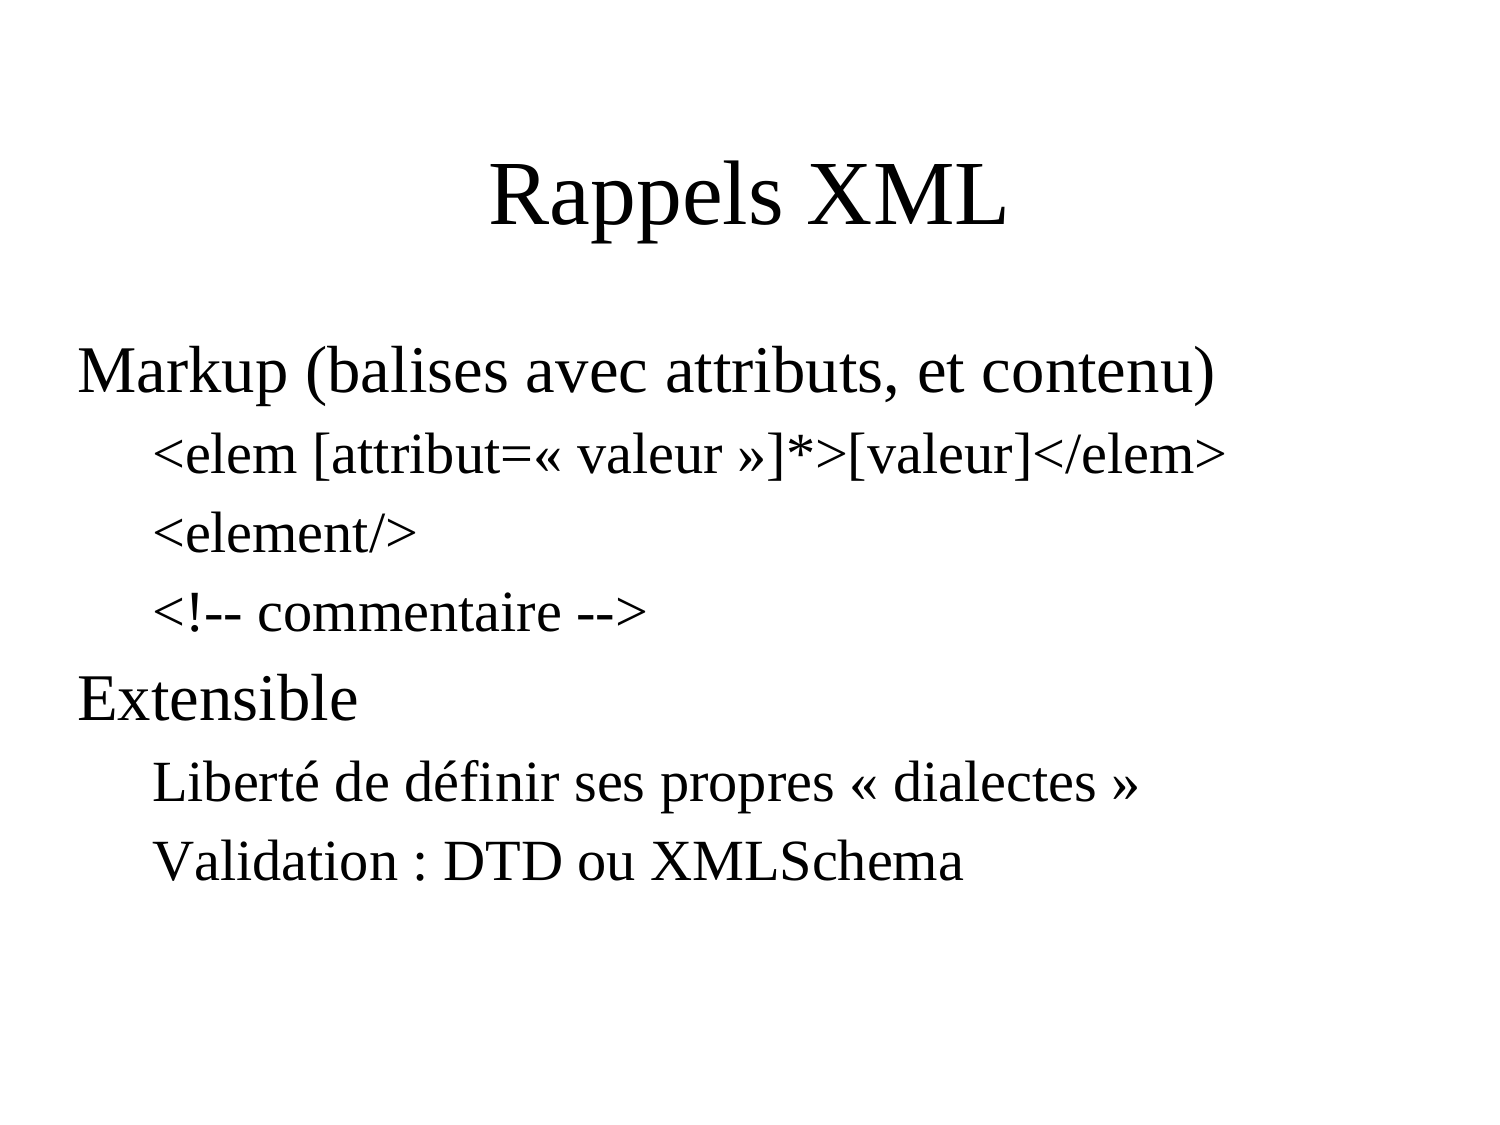

# Rappels XML
Markup (balises avec attributs, et contenu)
<elem [attribut=« valeur »]*>[valeur]</elem>
<element/>
<!-- commentaire -->
Extensible
Liberté de définir ses propres « dialectes »
Validation : DTD ou XMLSchema